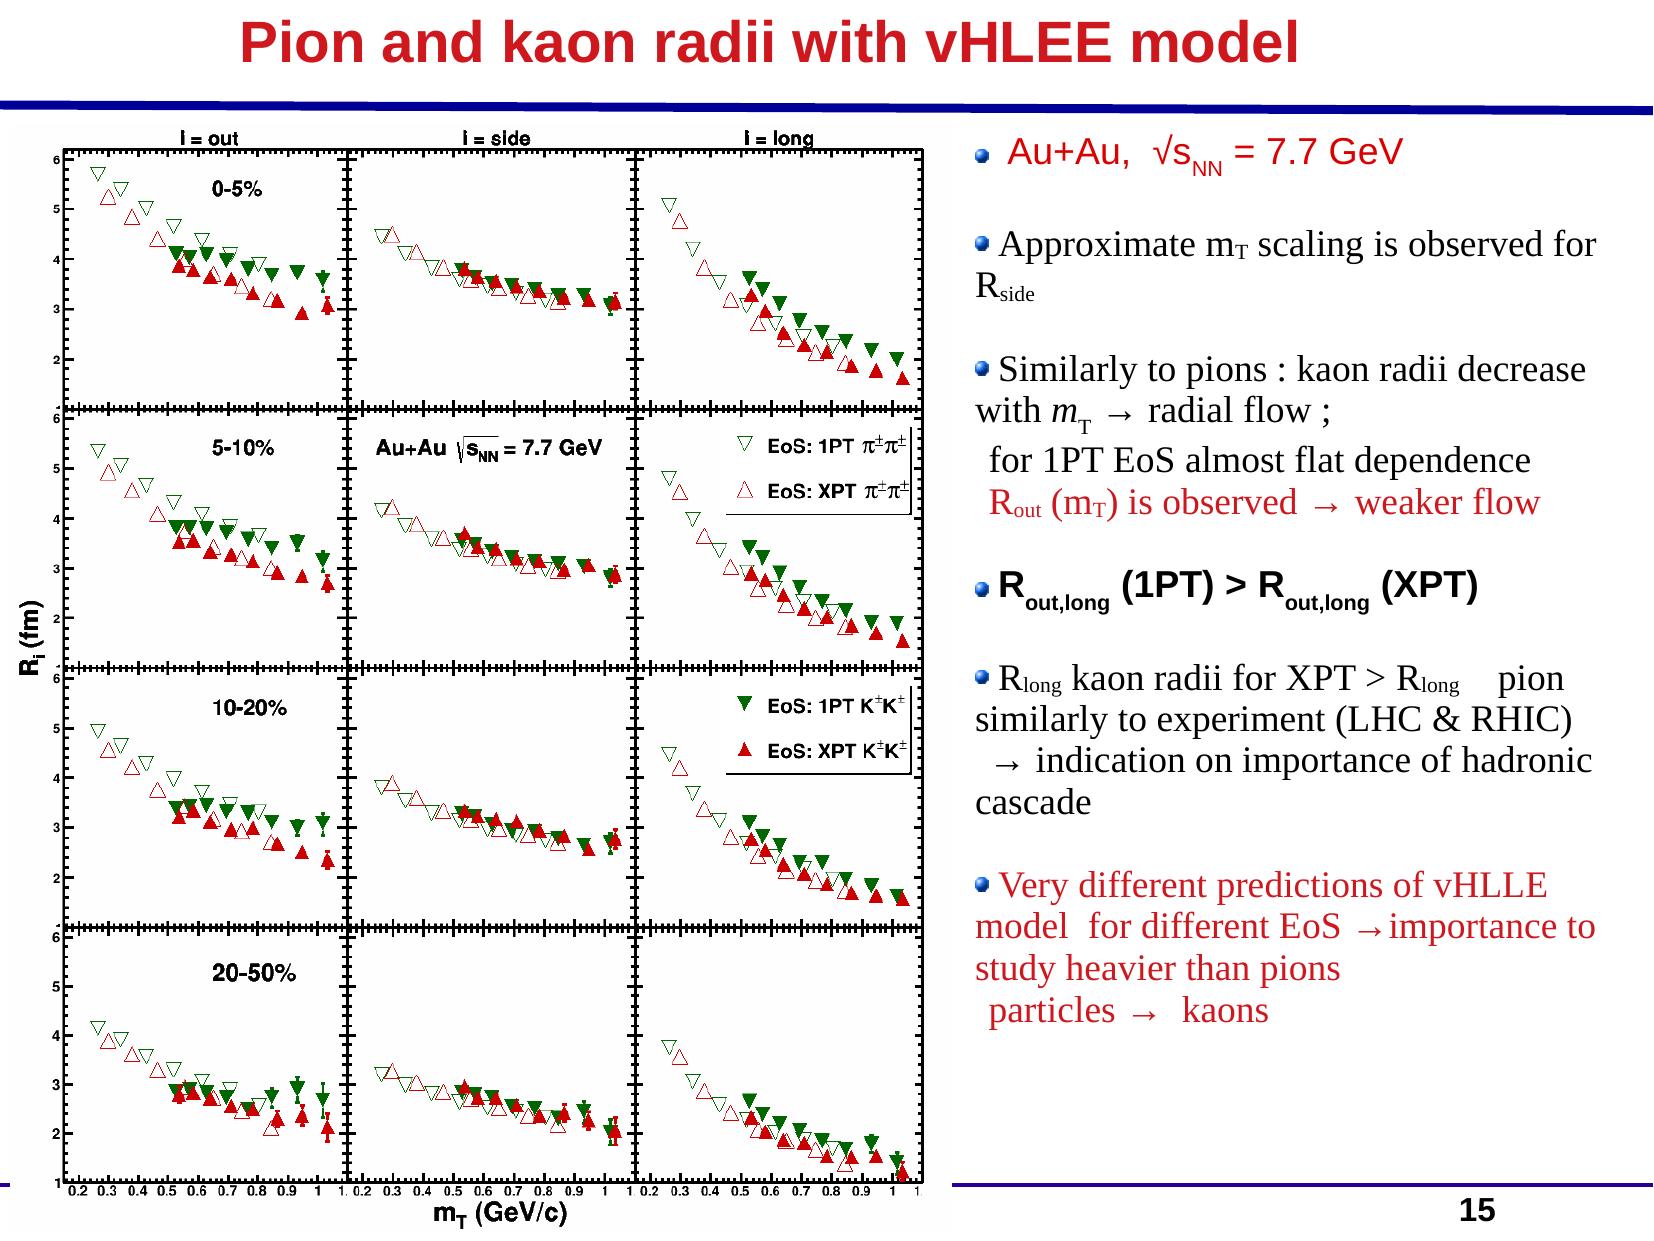

Pion and kaon radii with vHLEE model
 Au+Au, √sNN = 7.7 GeV
 Approximate mT scaling is observed for Rside
 Similarly to pions : kaon radii decrease with mT → radial flow ;
for 1PT EoS almost flat dependence
Rout (mT) is observed → weaker flow
 Rout,long (1PT) > Rout,long (XPT)
 Rlong kaon radii for XPT > Rlong pion similarly to experiment (LHC & RHIC)
→ indication on importance of hadronic cascade
 Very different predictions of vHLLE model for different EoS →importance to study heavier than pions
particles → kaons
 L.Malinina,